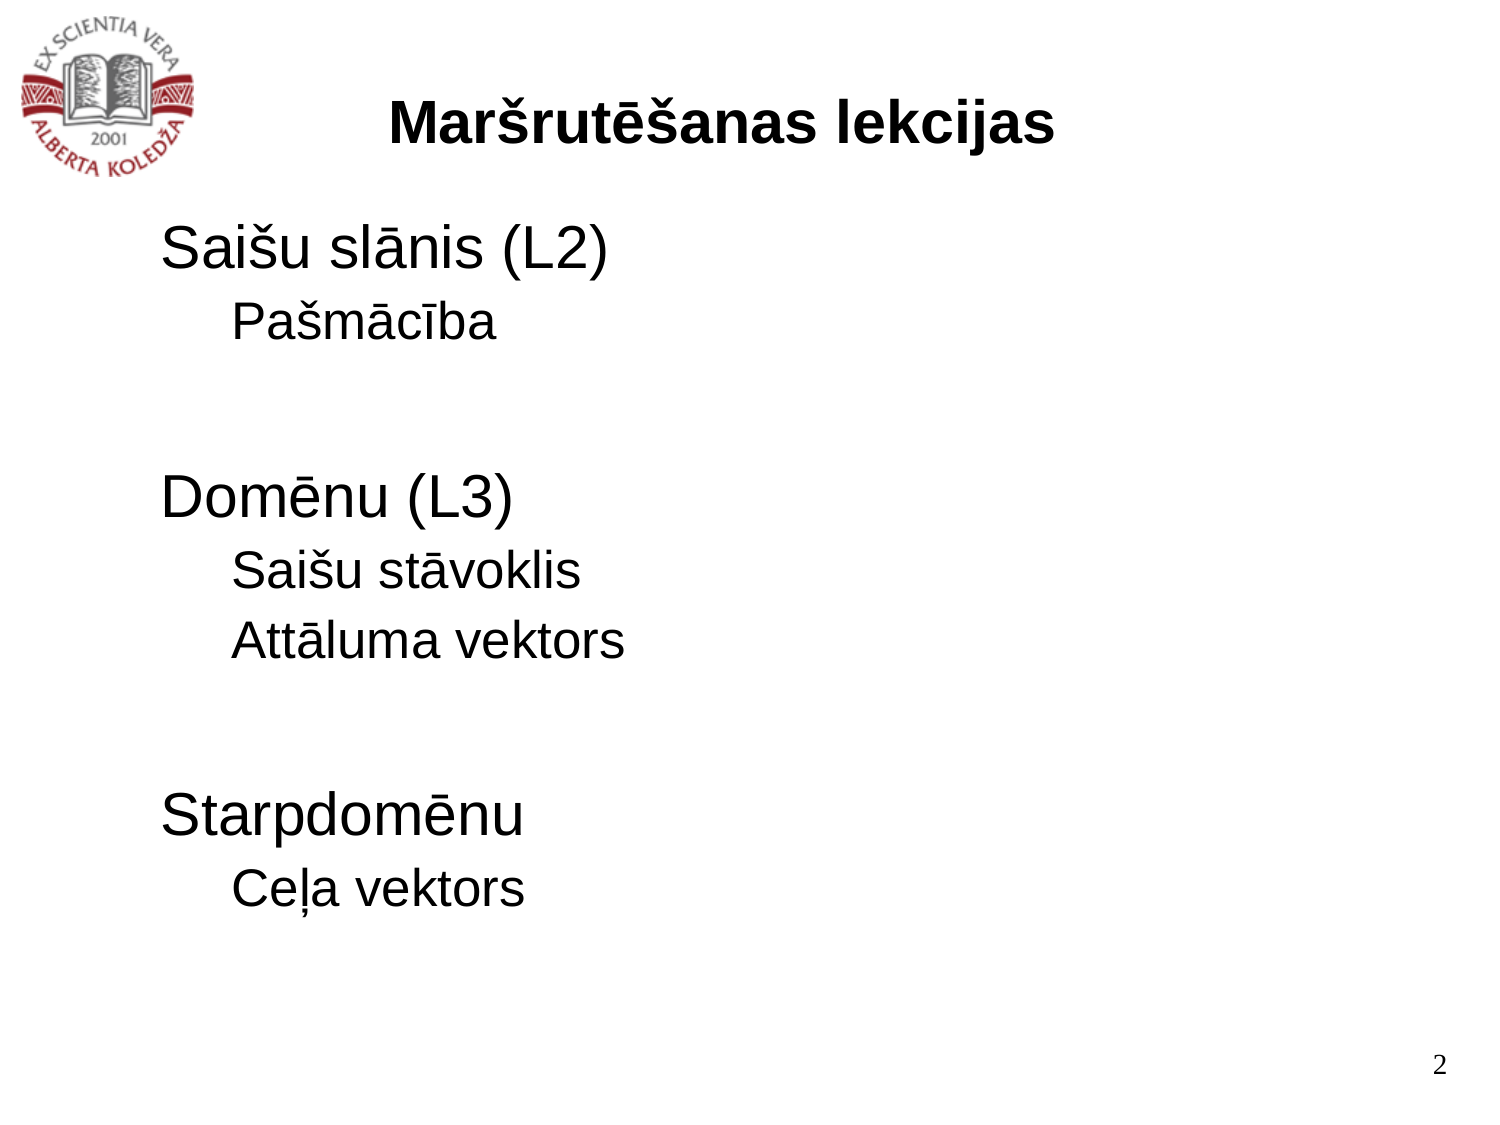

# Maršrutēšanas lekcijas
Saišu slānis (L2)
Pašmācība
Domēnu (L3)
Saišu stāvoklis
Attāluma vektors
Starpdomēnu
Ceļa vektors
2